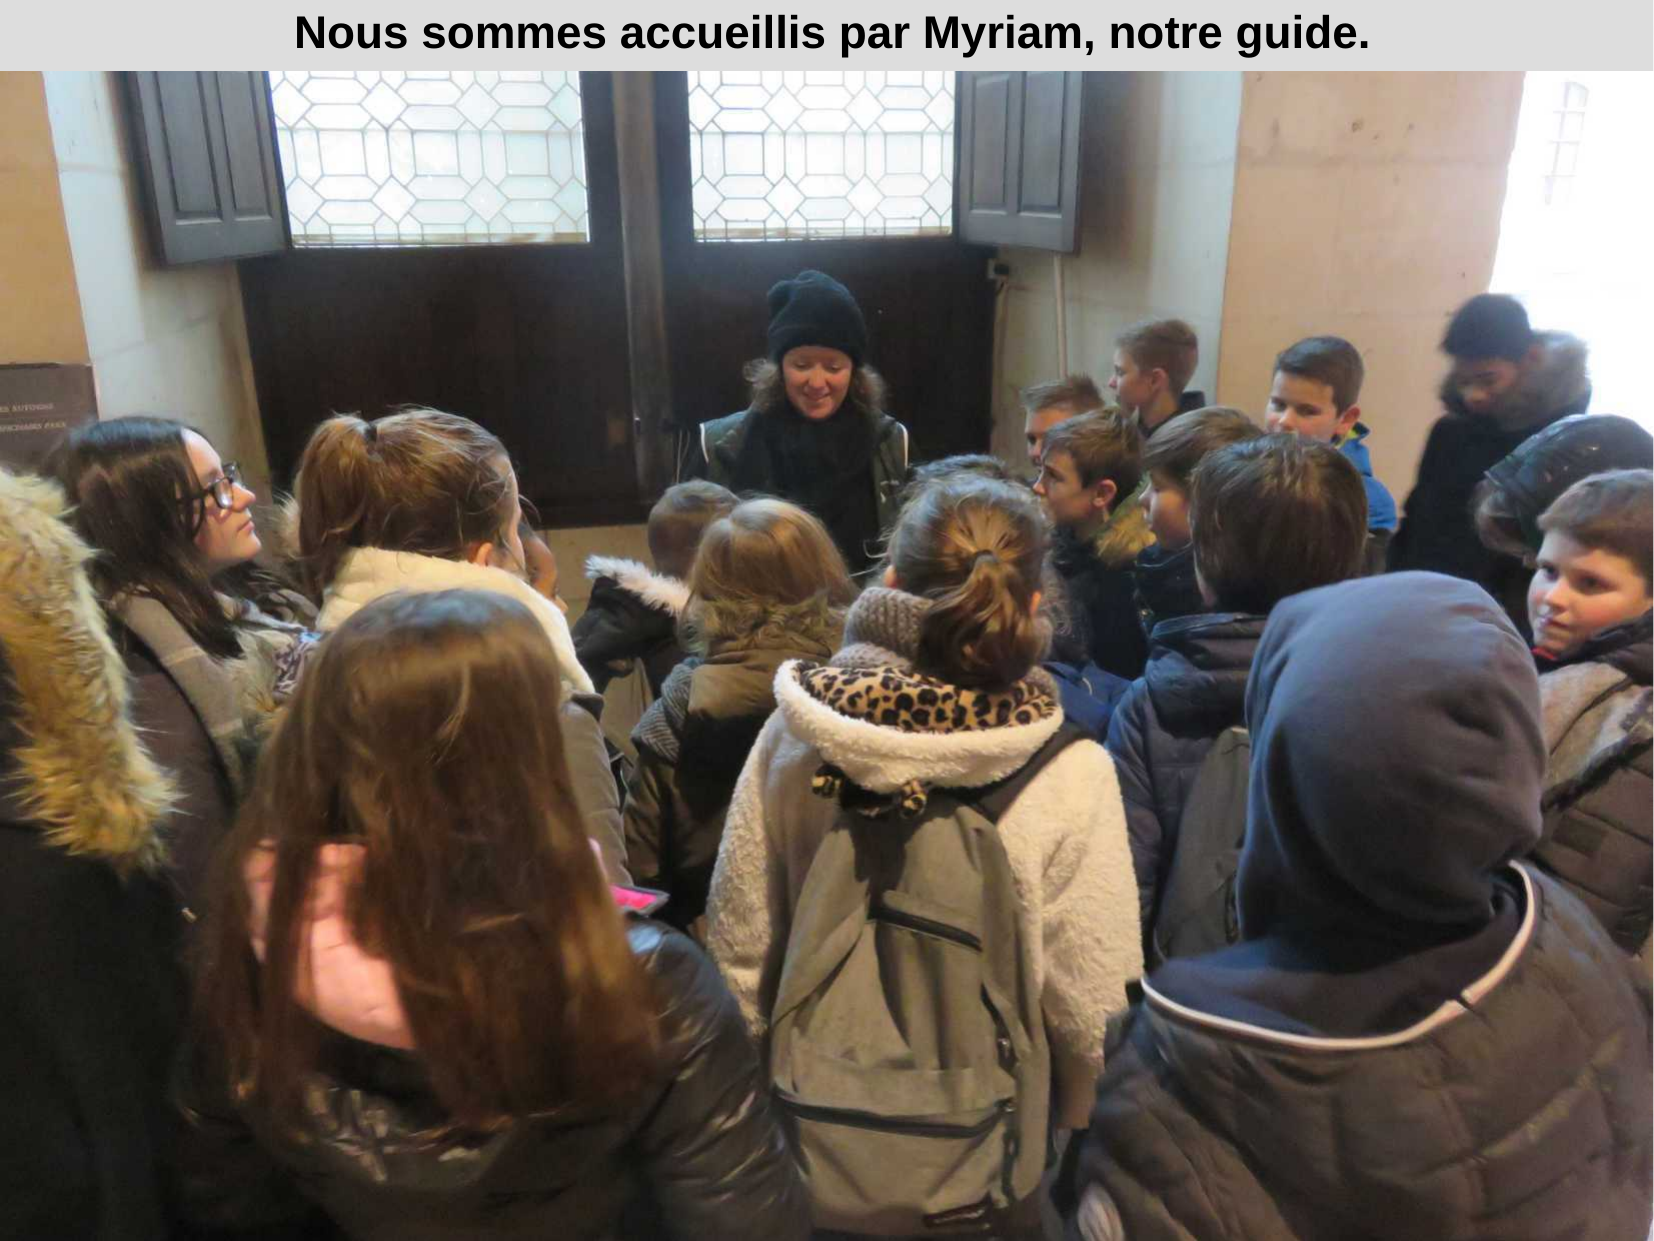

Nous sommes accueillis par Myriam, notre guide.